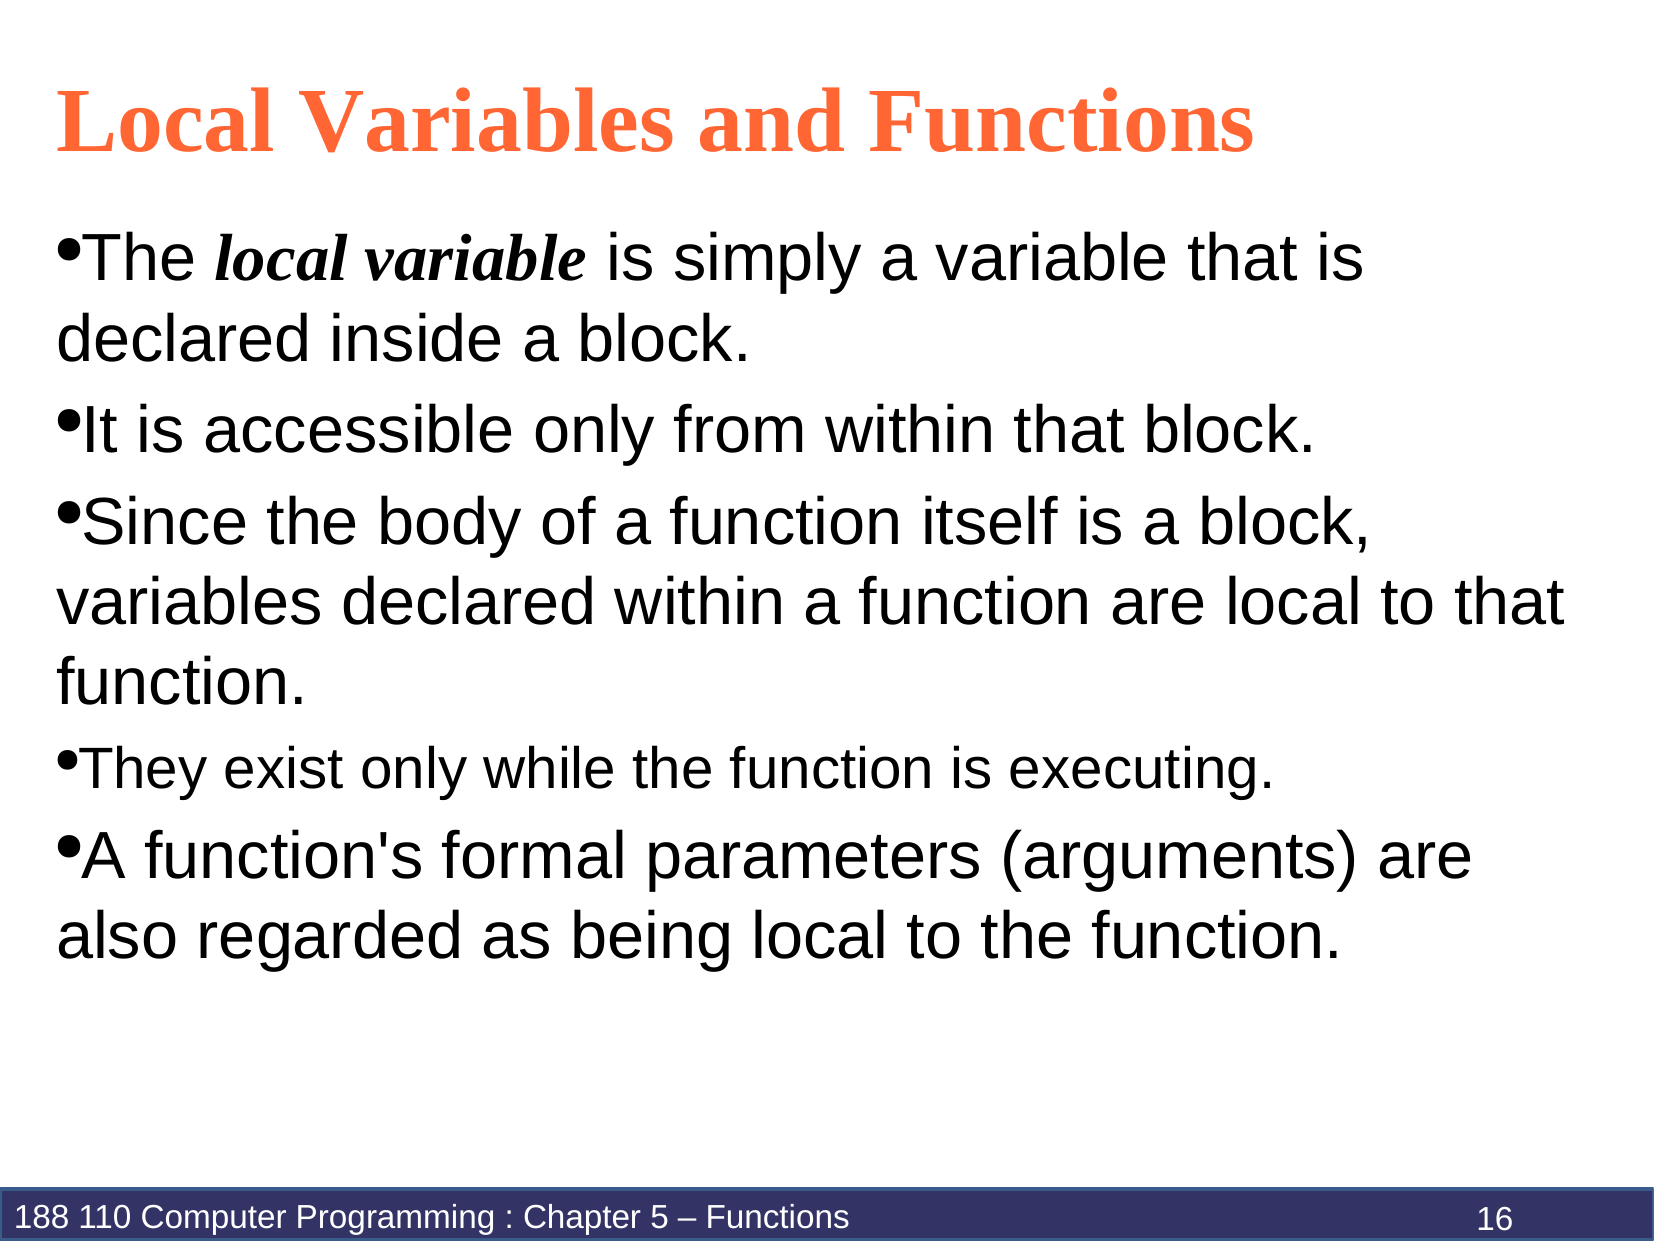

# Local Variables and Functions
The local variable is simply a variable that is declared inside a block.
It is accessible only from within that block.
Since the body of a function itself is a block, variables declared within a function are local to that function.
They exist only while the function is executing.
A function's formal parameters (arguments) are also regarded as being local to the function.